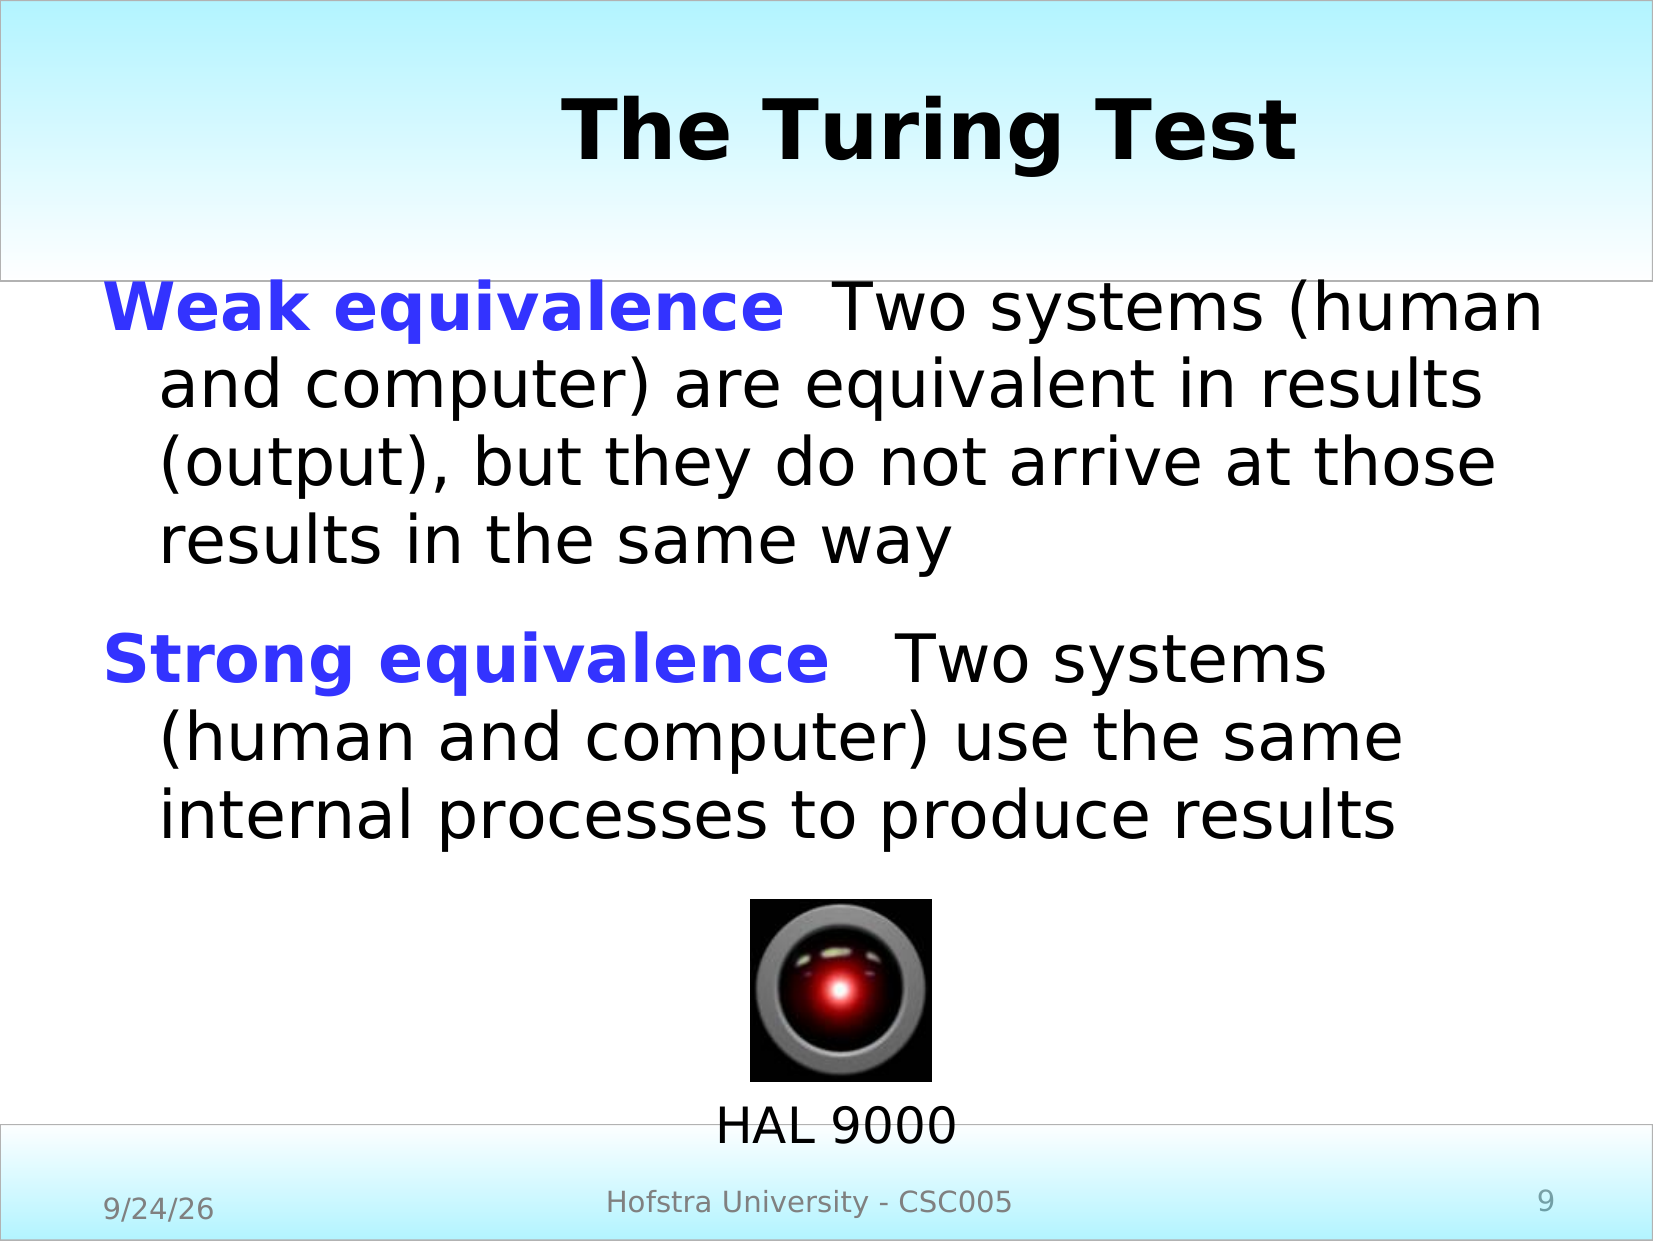

# The Turing Test
Weak equivalence Two systems (human and computer) are equivalent in results (output), but they do not arrive at those results in the same way
Strong equivalence Two systems (human and computer) use the same internal processes to produce results
HAL 9000
9
Hofstra University - CSC005